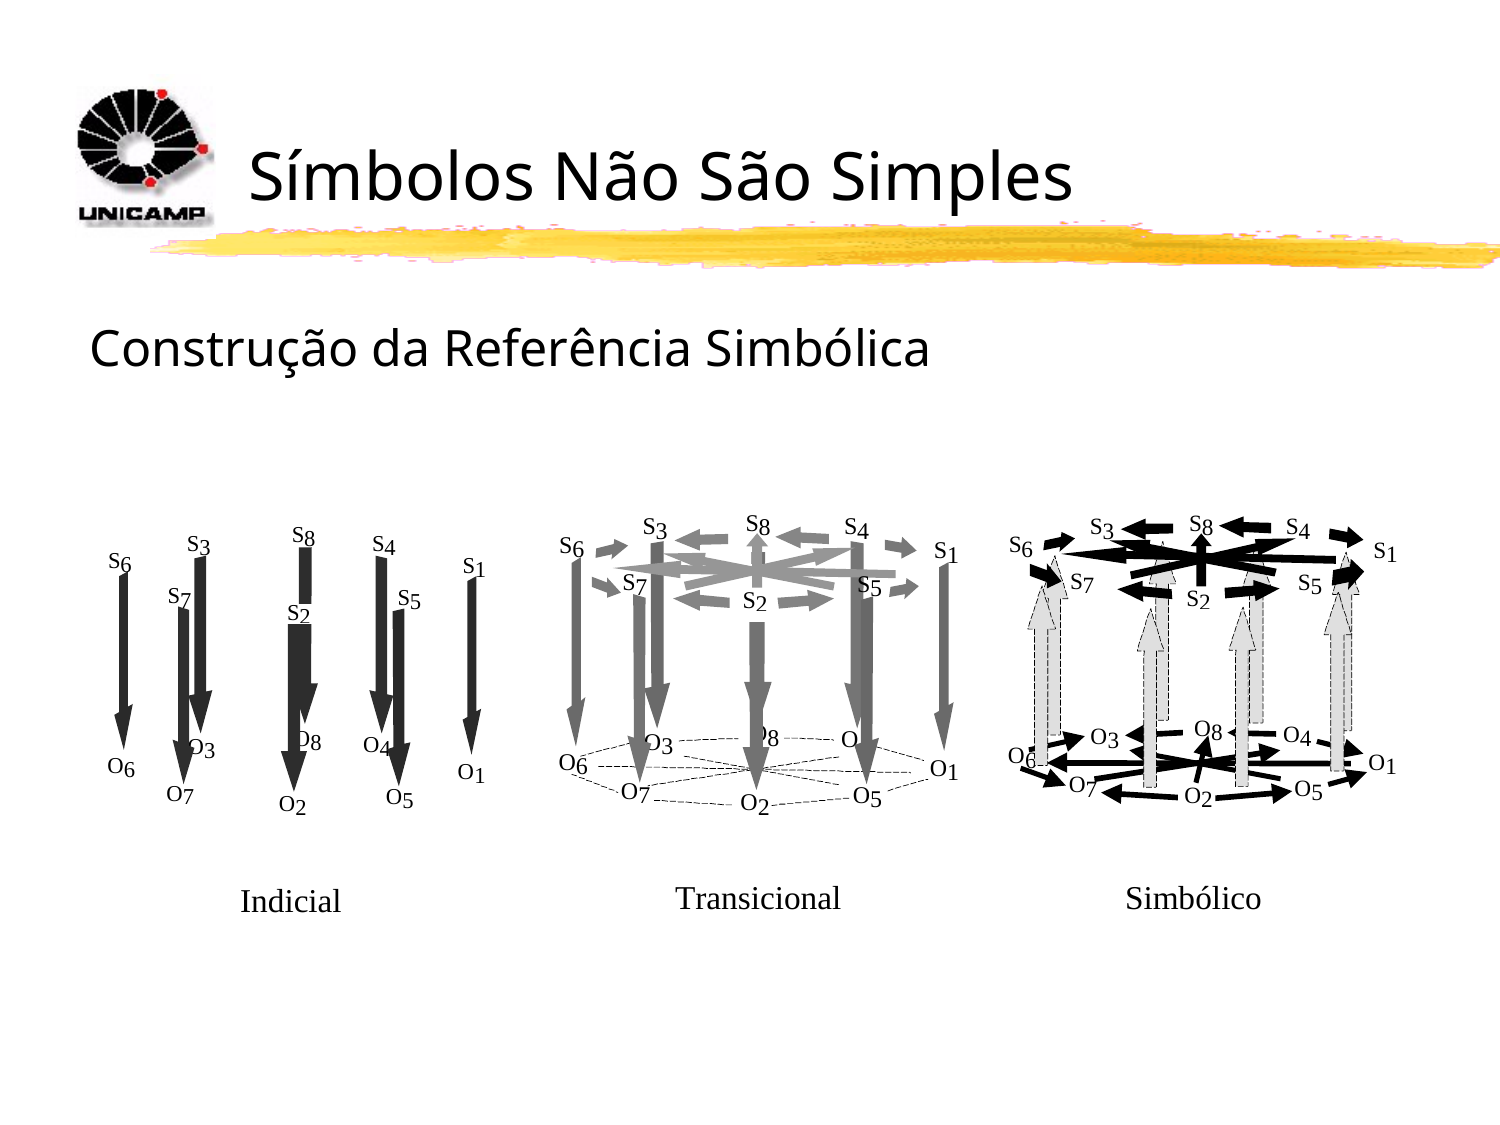

# Símbolos Não São Simples
Construção da Referência Simbólica
Transicional
Simbólico
Indicial